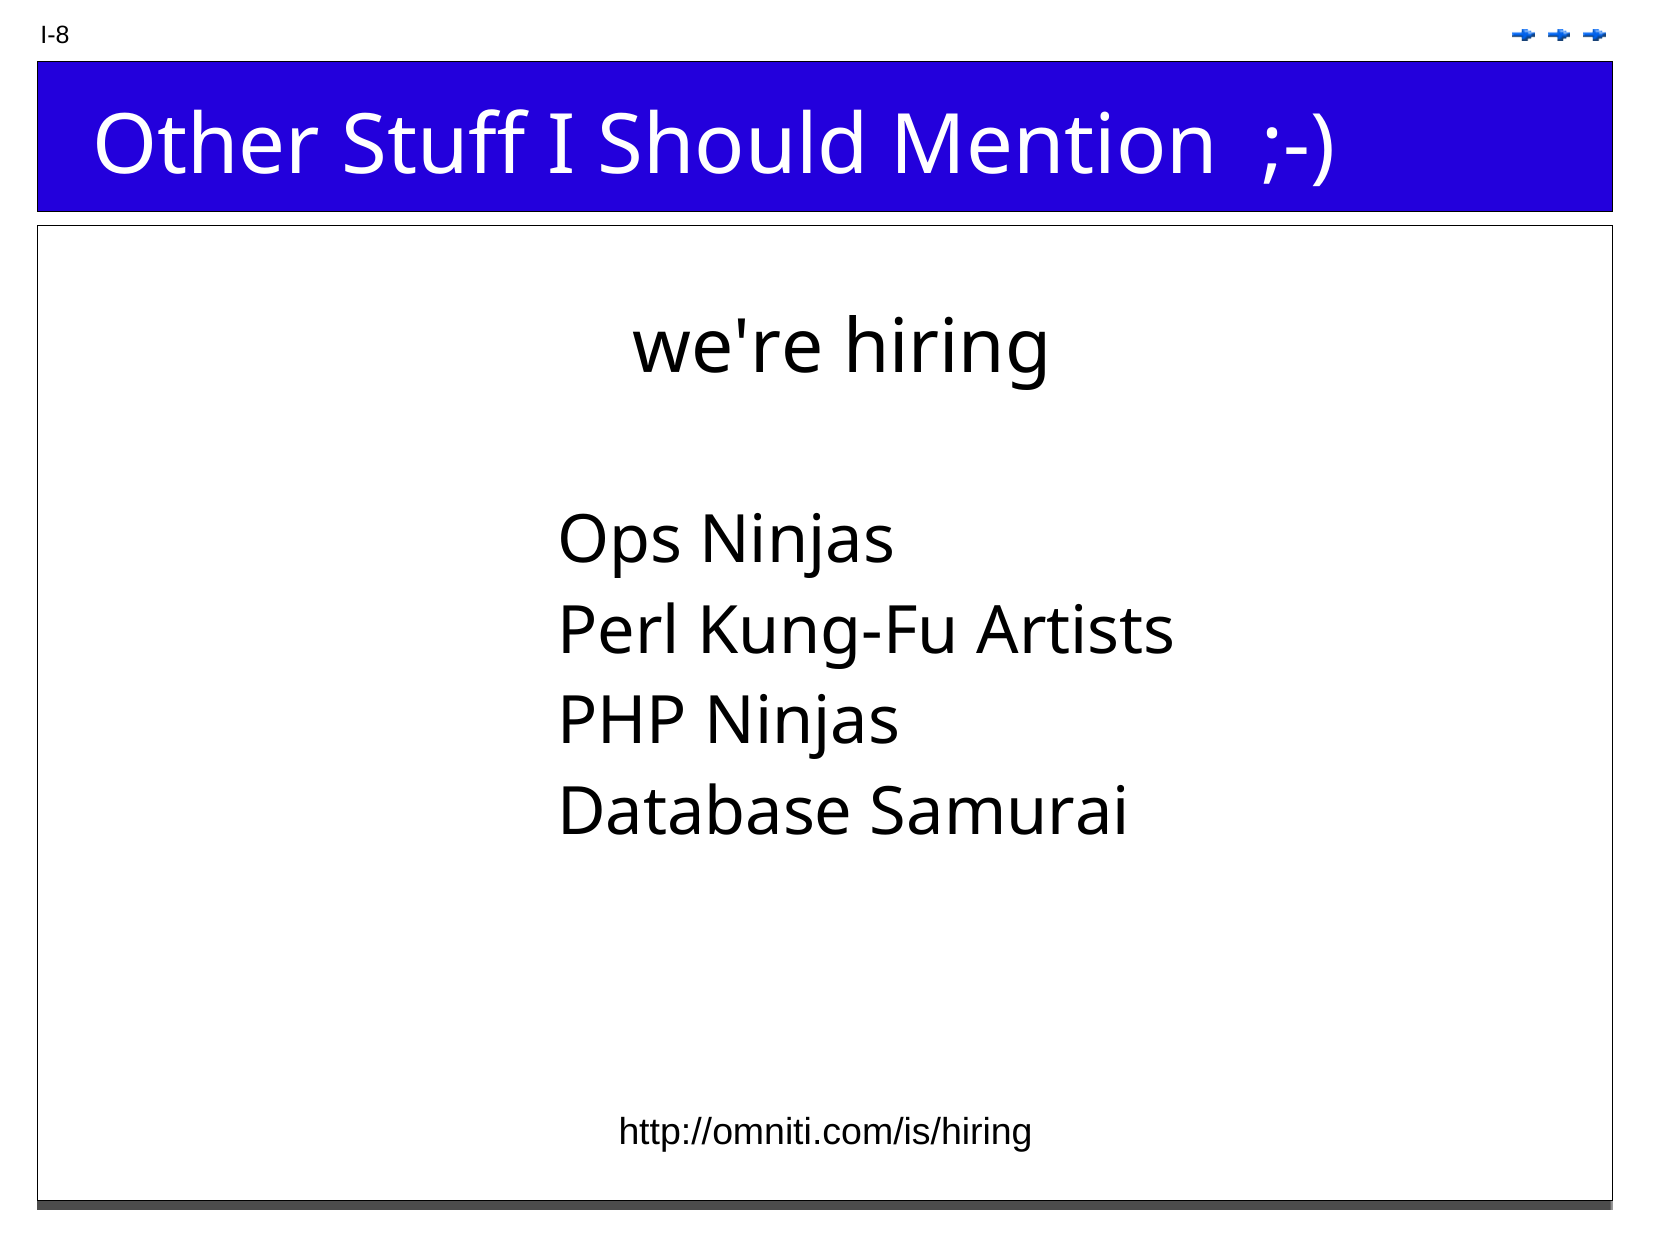

I-8
Other Stuff I Should Mention ;-)
we're hiring
 Ops Ninjas
 Perl Kung-Fu Artists
 PHP Ninjas
 Database Samurai
http://omniti.com/is/hiring